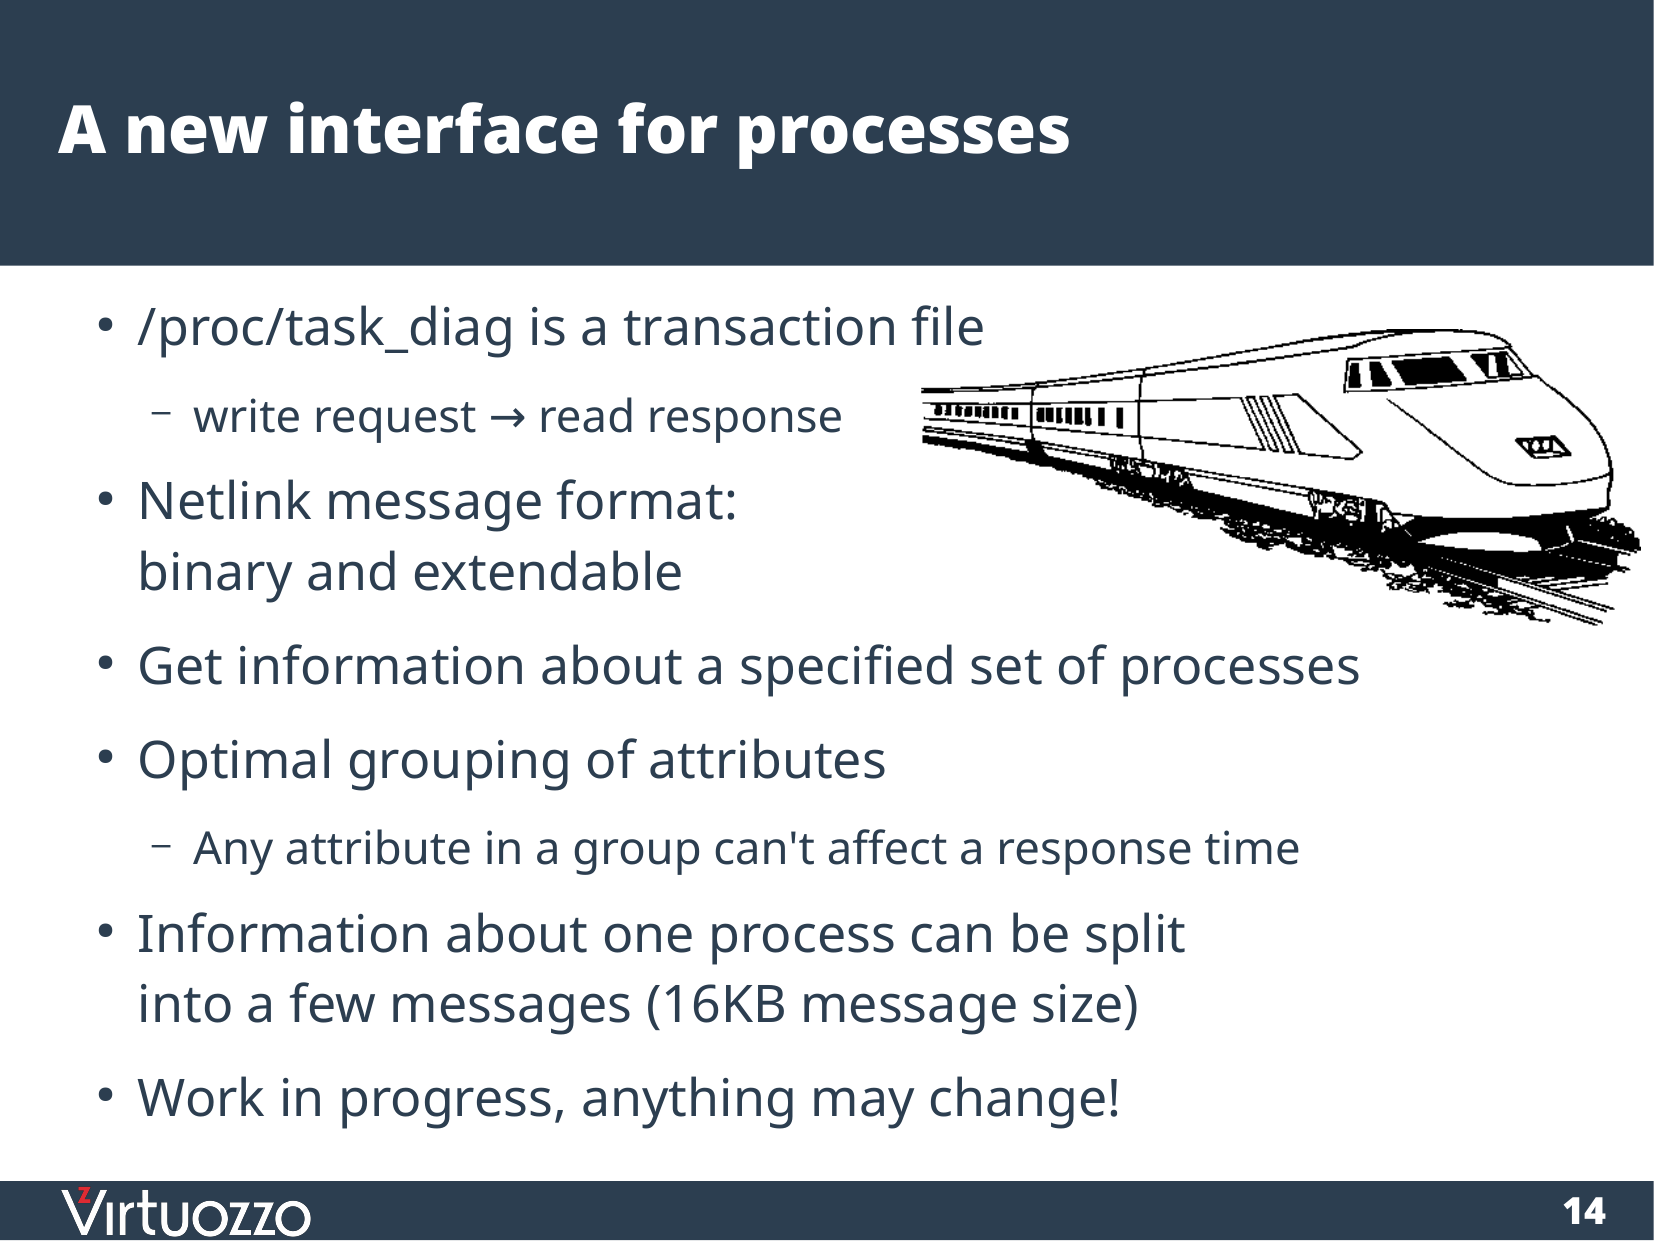

# A new interface for processes
/proc/task_diag is a transaction file
write request → read response
Netlink message format:
binary and extendable
Get information about a specified set of processes
Optimal grouping of attributes
Any attribute in a group can't affect a response time
Information about one process can be split
into a few messages (16KB message size)
Work in progress, anything may change!
14